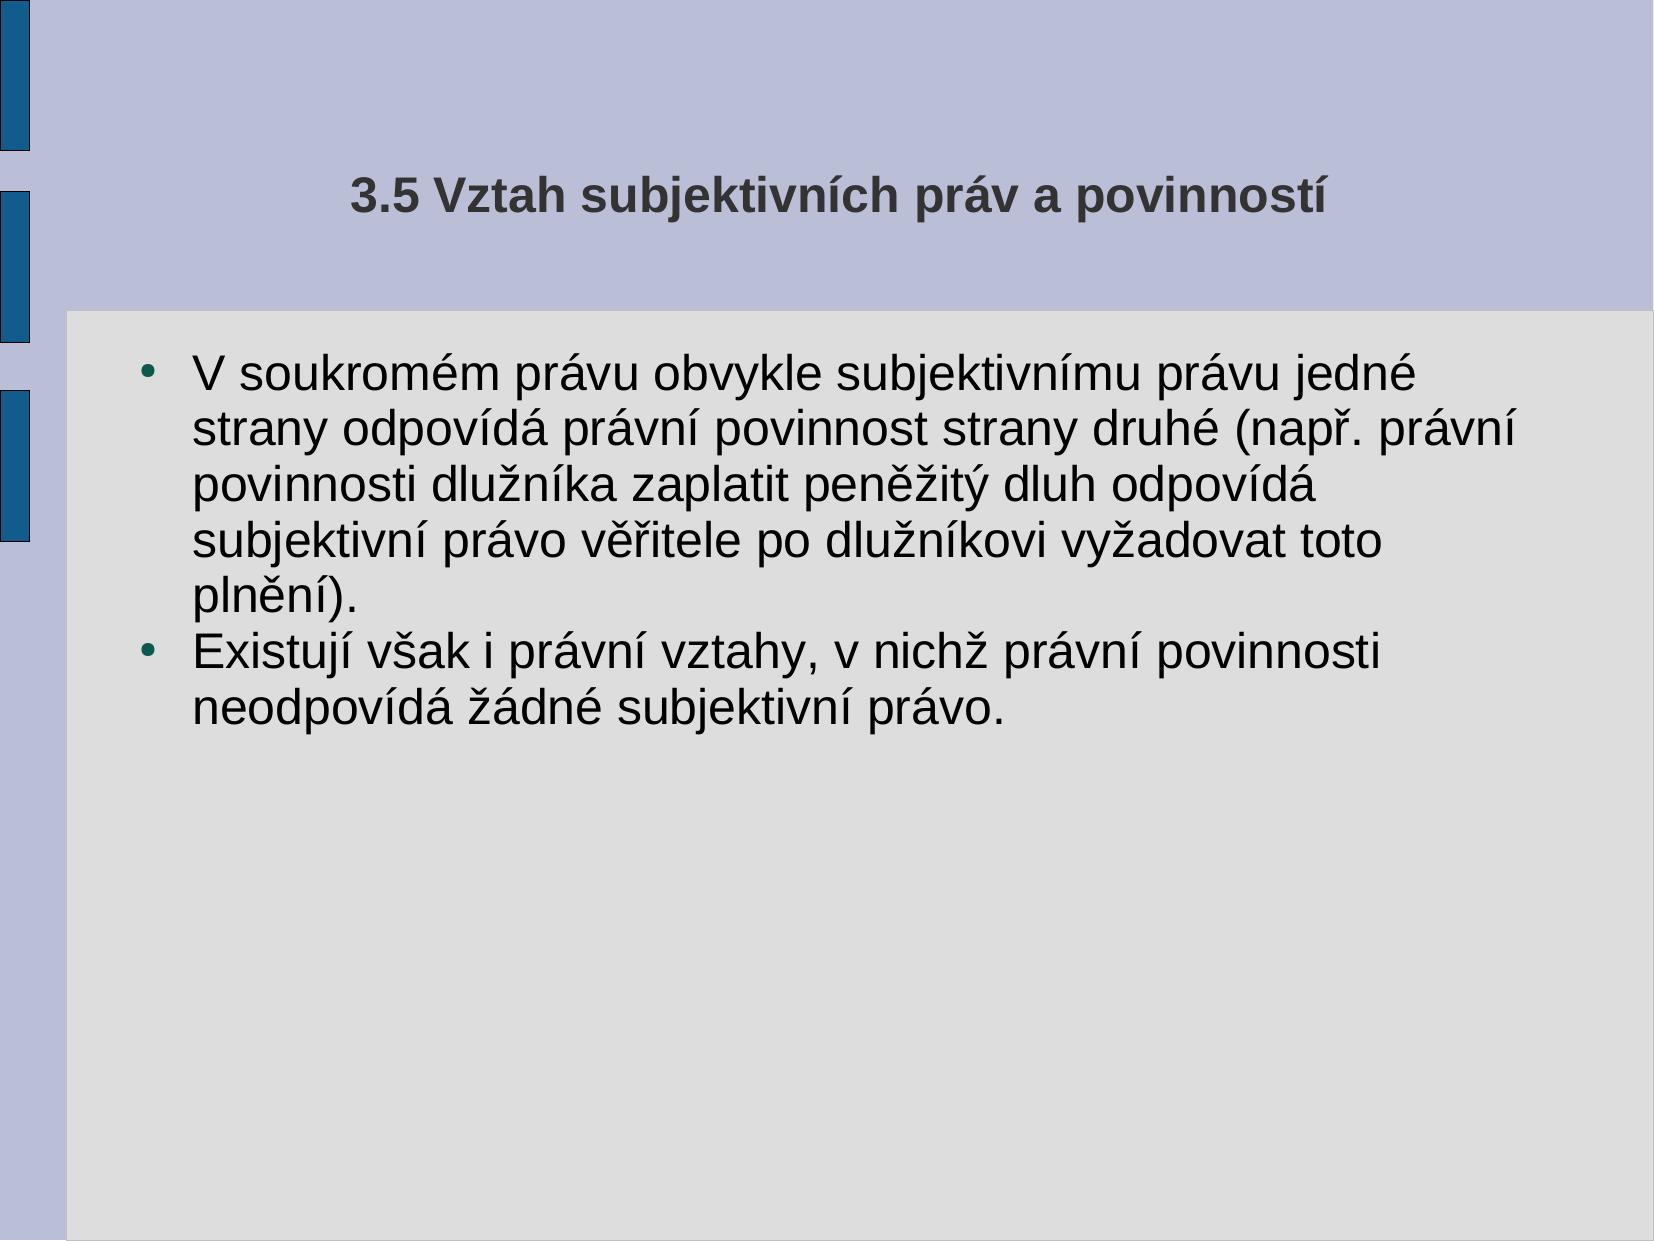

# 3.5 Vztah subjektivních práv a povinností
V soukromém právu obvykle subjektivnímu právu jedné strany odpovídá právní povinnost strany druhé (např. právní povinnosti dlužníka zaplatit peněžitý dluh odpovídá subjektivní právo věřitele po dlužníkovi vyžadovat toto plnění).
Existují však i právní vztahy, v nichž právní povinnosti neodpovídá žádné subjektivní právo.